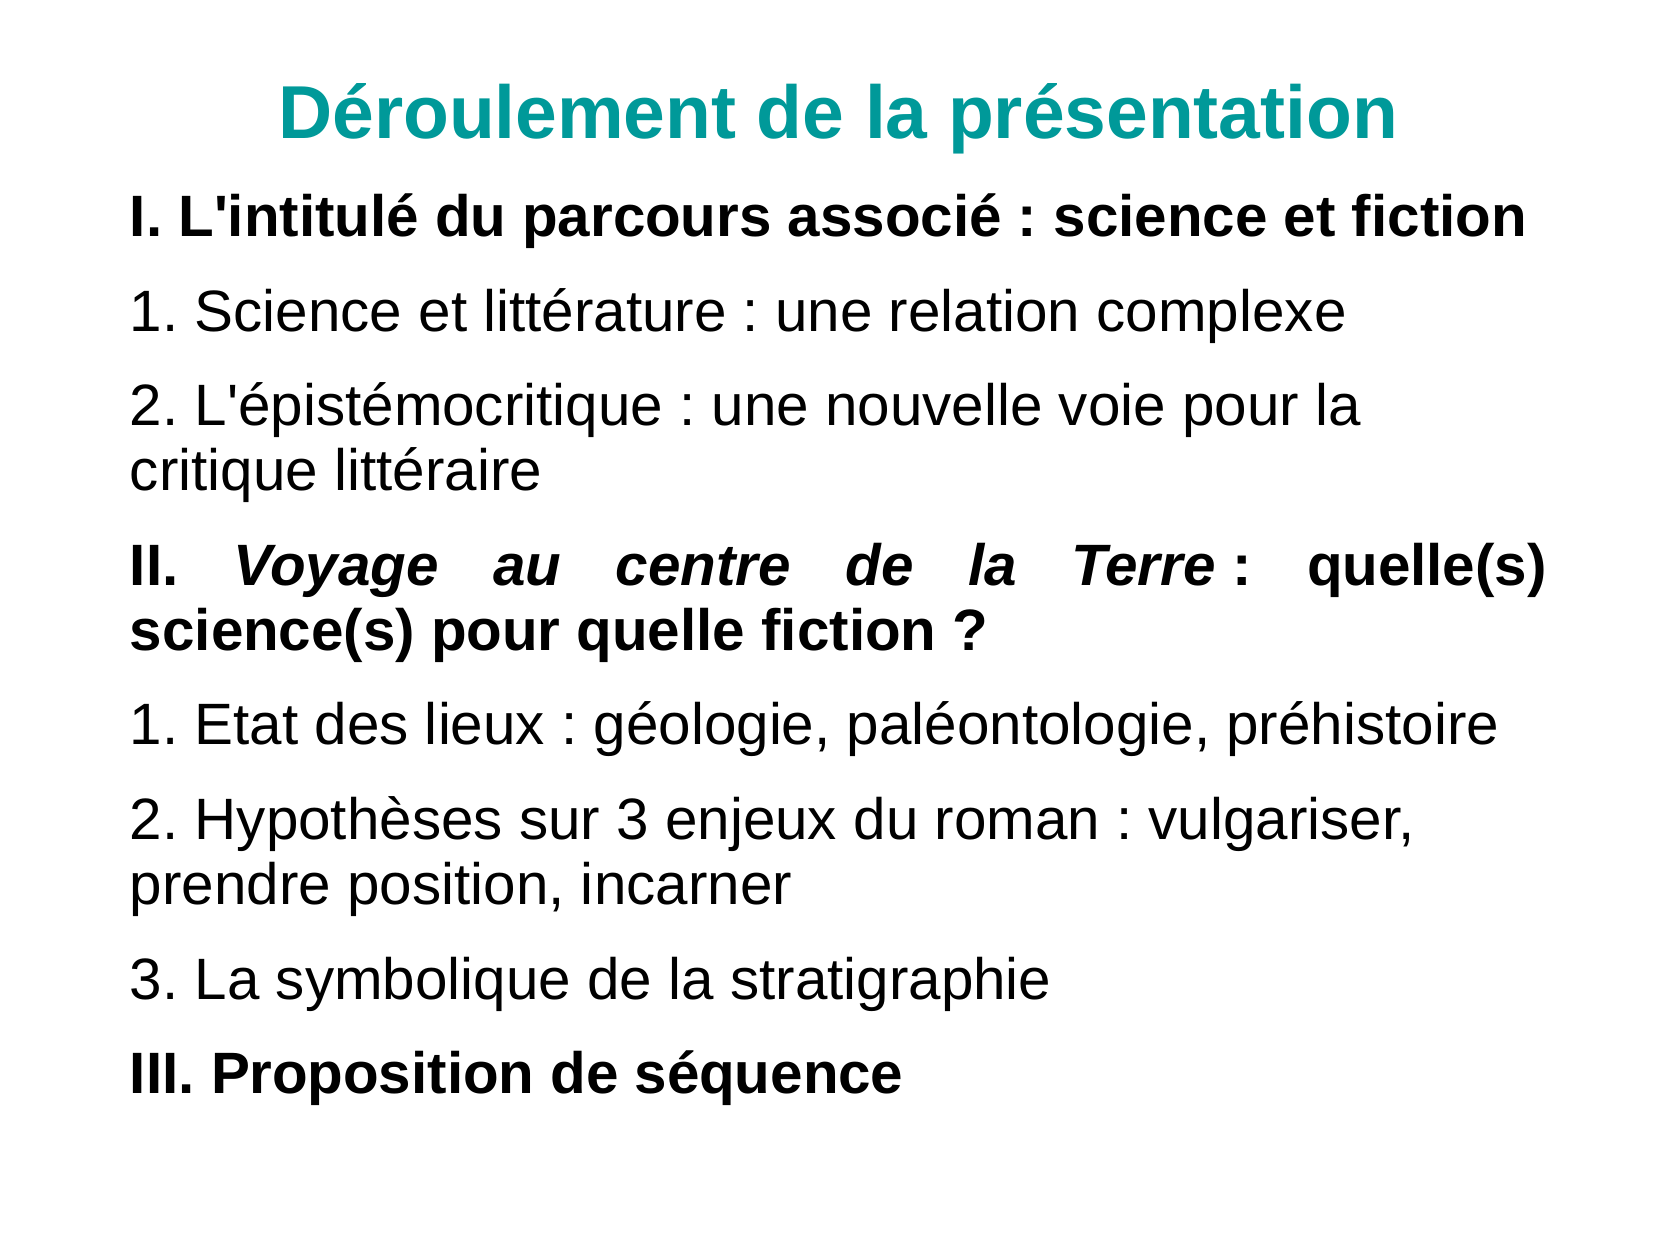

# Déroulement de la présentation
I. L'intitulé du parcours associé : science et fiction
1. Science et littérature : une relation complexe
2. L'épistémocritique : une nouvelle voie pour la critique littéraire
II. Voyage au centre de la Terre : quelle(s) science(s) pour quelle fiction ?
1. Etat des lieux : géologie, paléontologie, préhistoire
2. Hypothèses sur 3 enjeux du roman : vulgariser, prendre position, incarner
3. La symbolique de la stratigraphie
III. Proposition de séquence